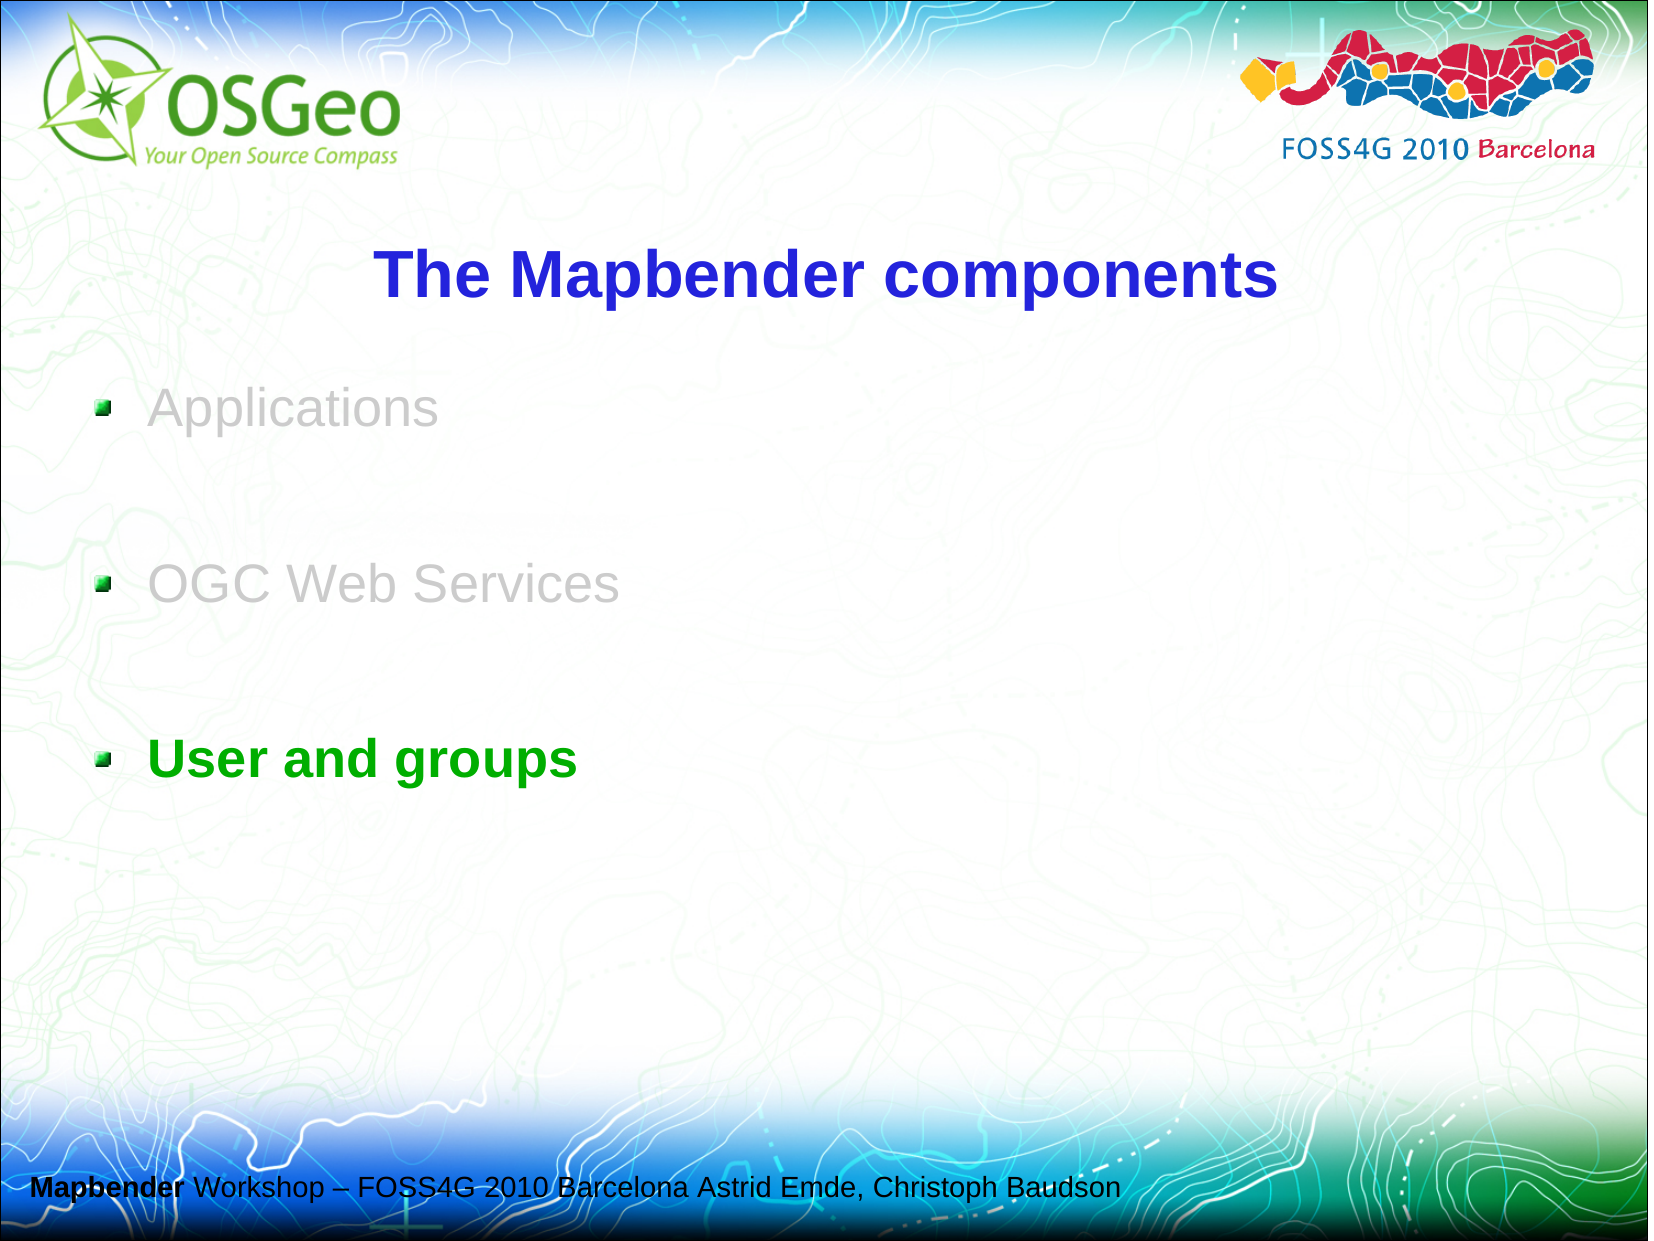

# The Mapbender components
Applications
OGC Web Services
User and groups